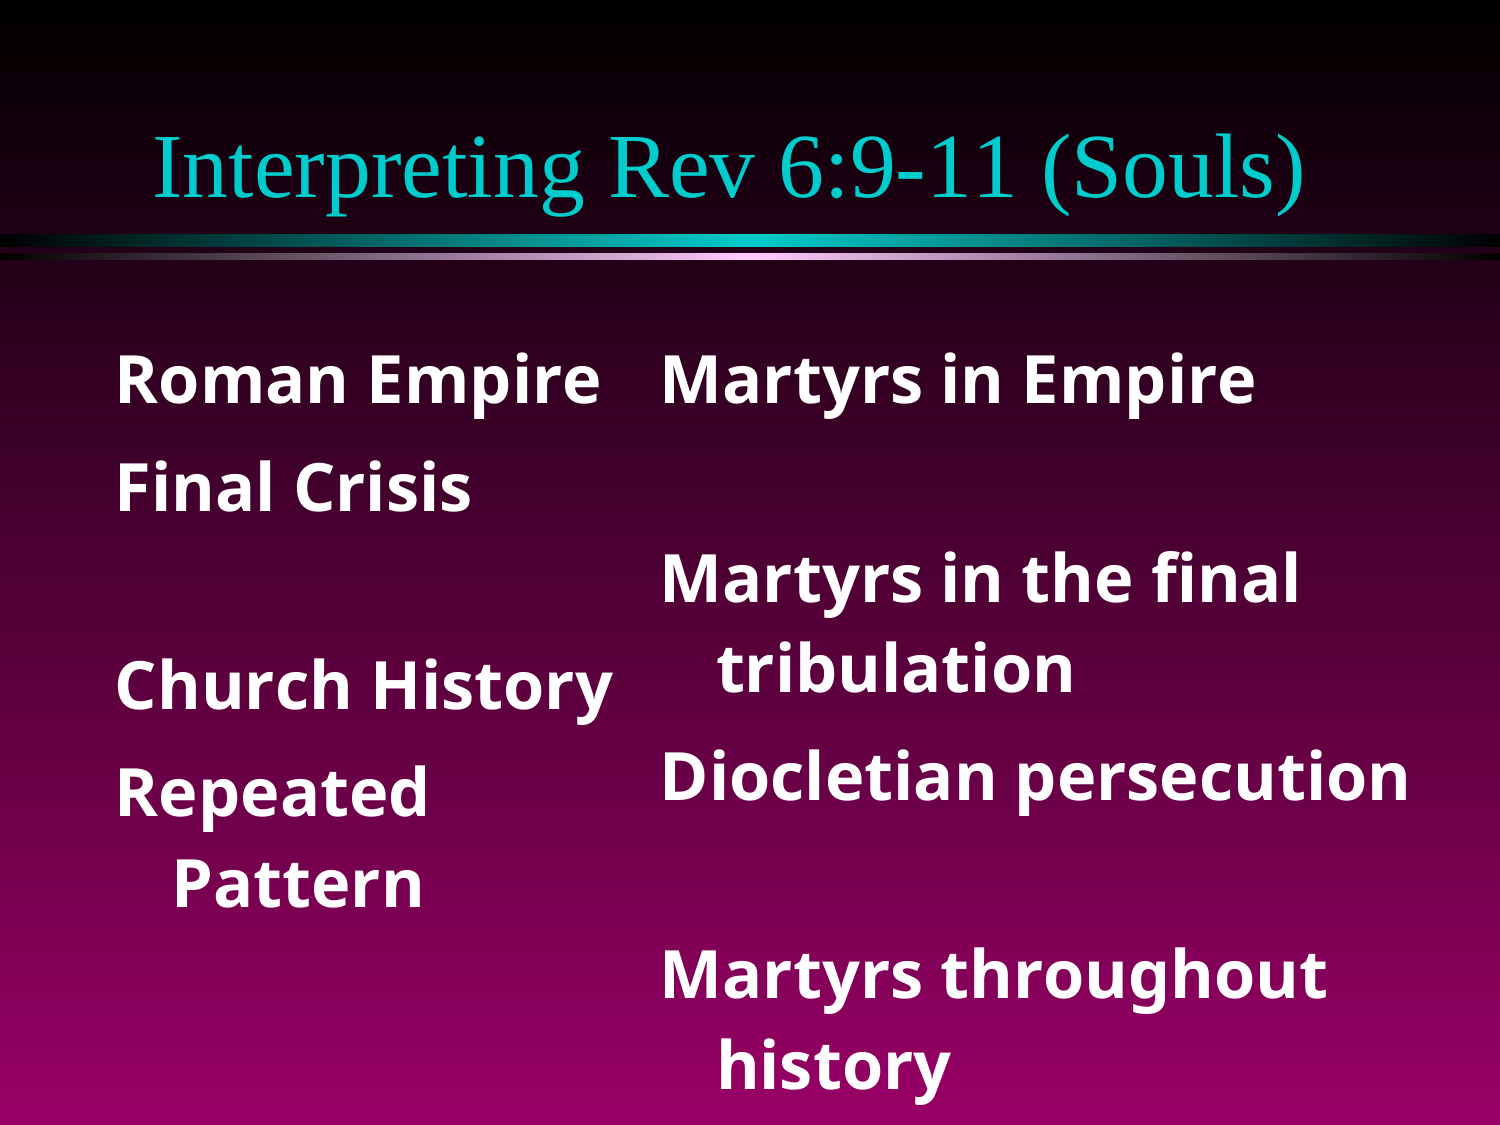

# Interpreting Rev 6:9-11 (Souls)
Roman Empire
Final Crisis
Church History
Repeated Pattern
Martyrs in Empire
Martyrs in the final tribulation
Diocletian persecution
Martyrs throughout history